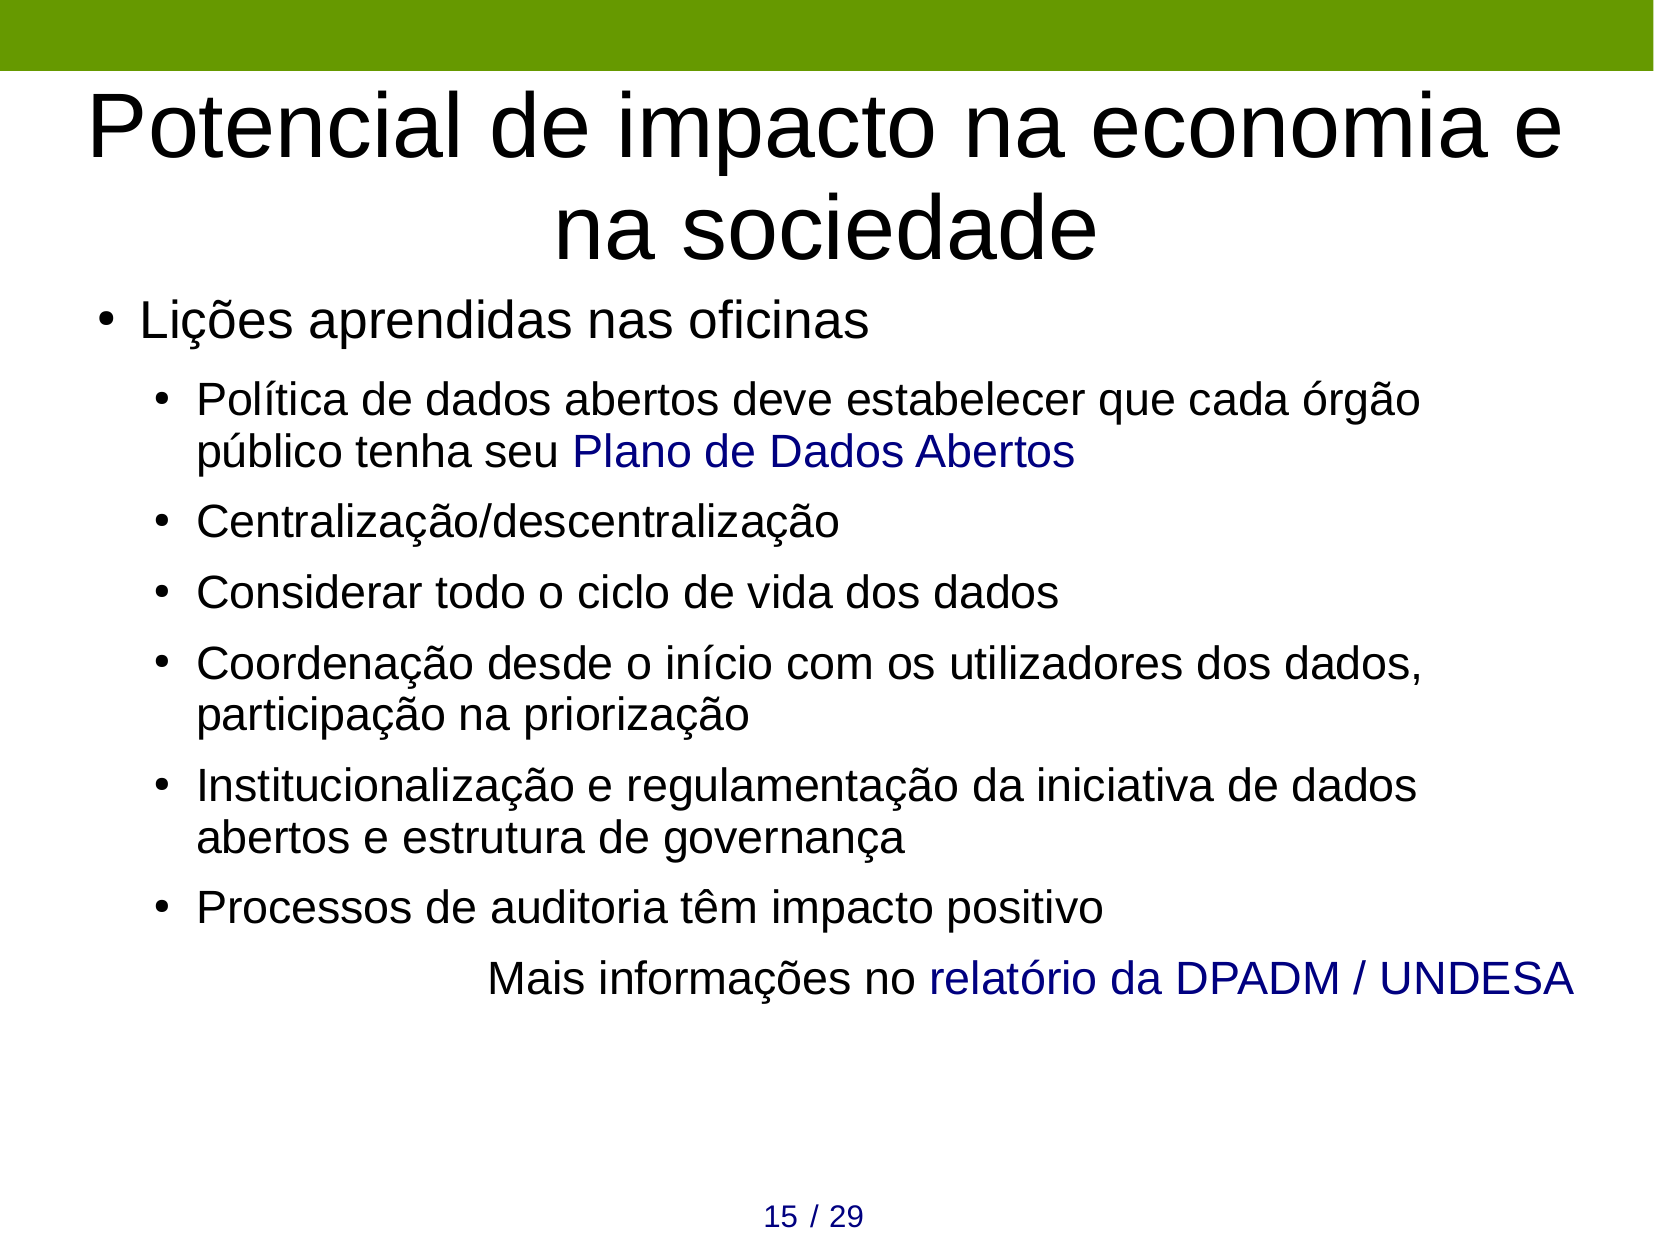

# Potencial de impacto na economia e na sociedade
Lições aprendidas nas oficinas
Política de dados abertos deve estabelecer que cada órgão público tenha seu Plano de Dados Abertos
Centralização/descentralização
Considerar todo o ciclo de vida dos dados
Coordenação desde o início com os utilizadores dos dados, participação na priorização
Institucionalização e regulamentação da iniciativa de dados abertos e estrutura de governança
Processos de auditoria têm impacto positivo
Mais informações no relatório da DPADM / UNDESA
/
29